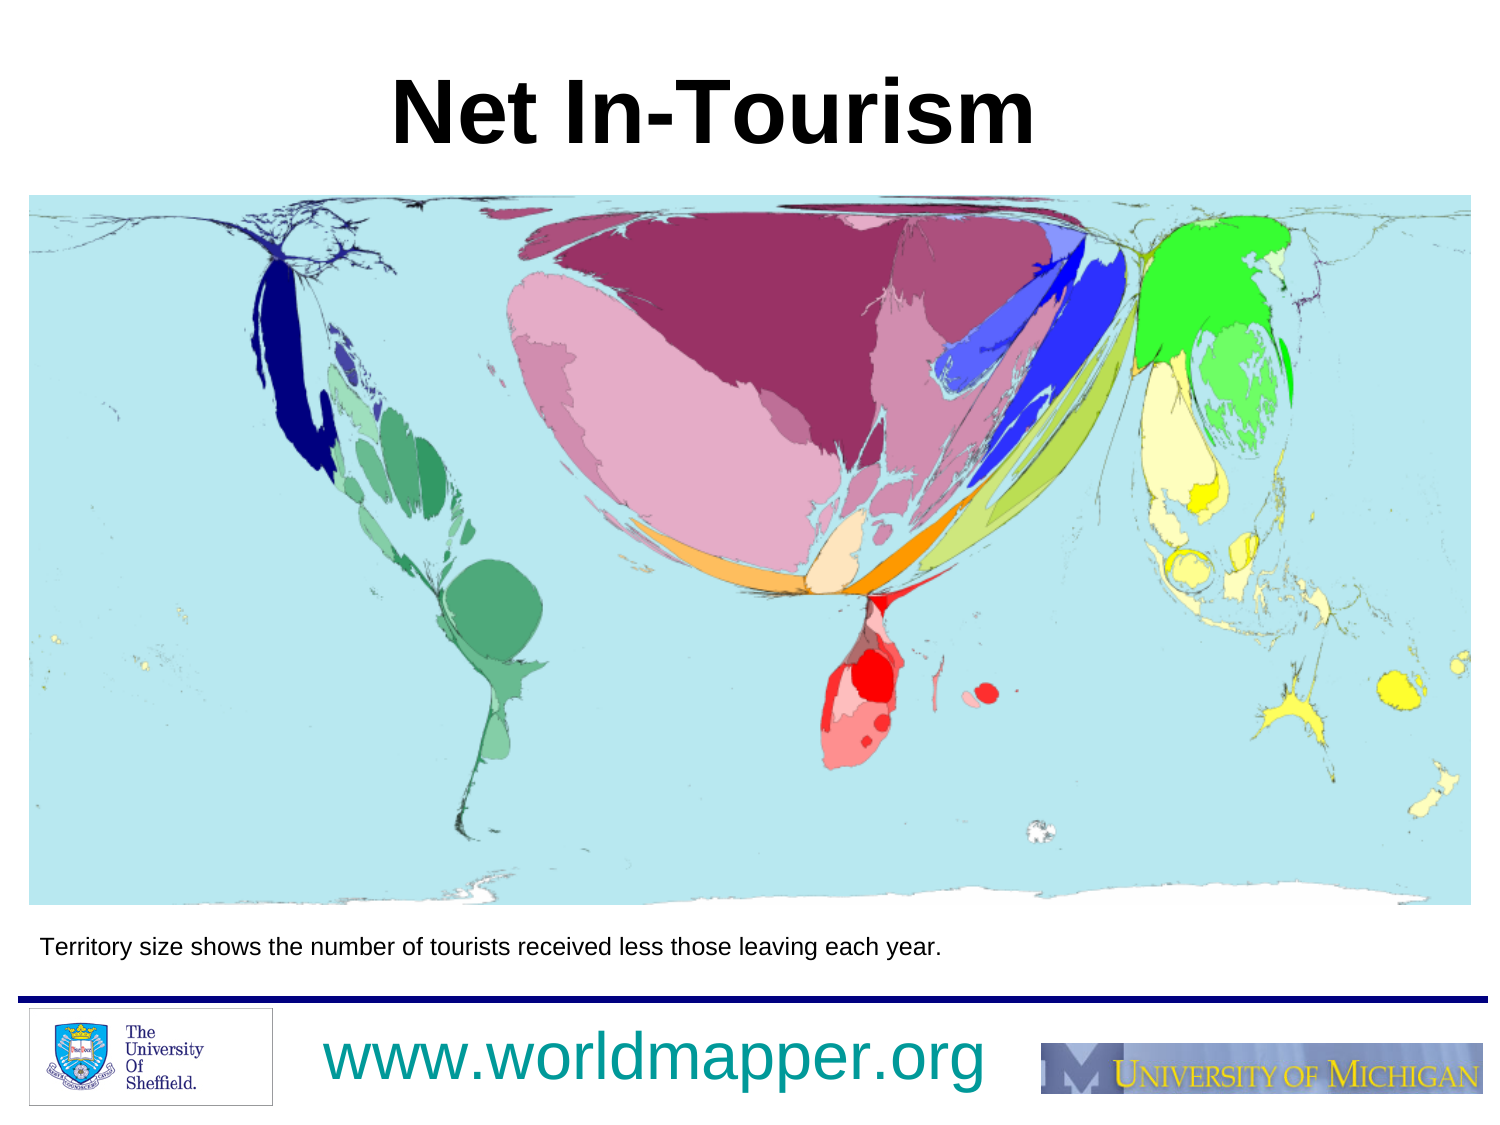

# Net In-Tourism
Territory size shows the number of tourists received less those leaving each year.